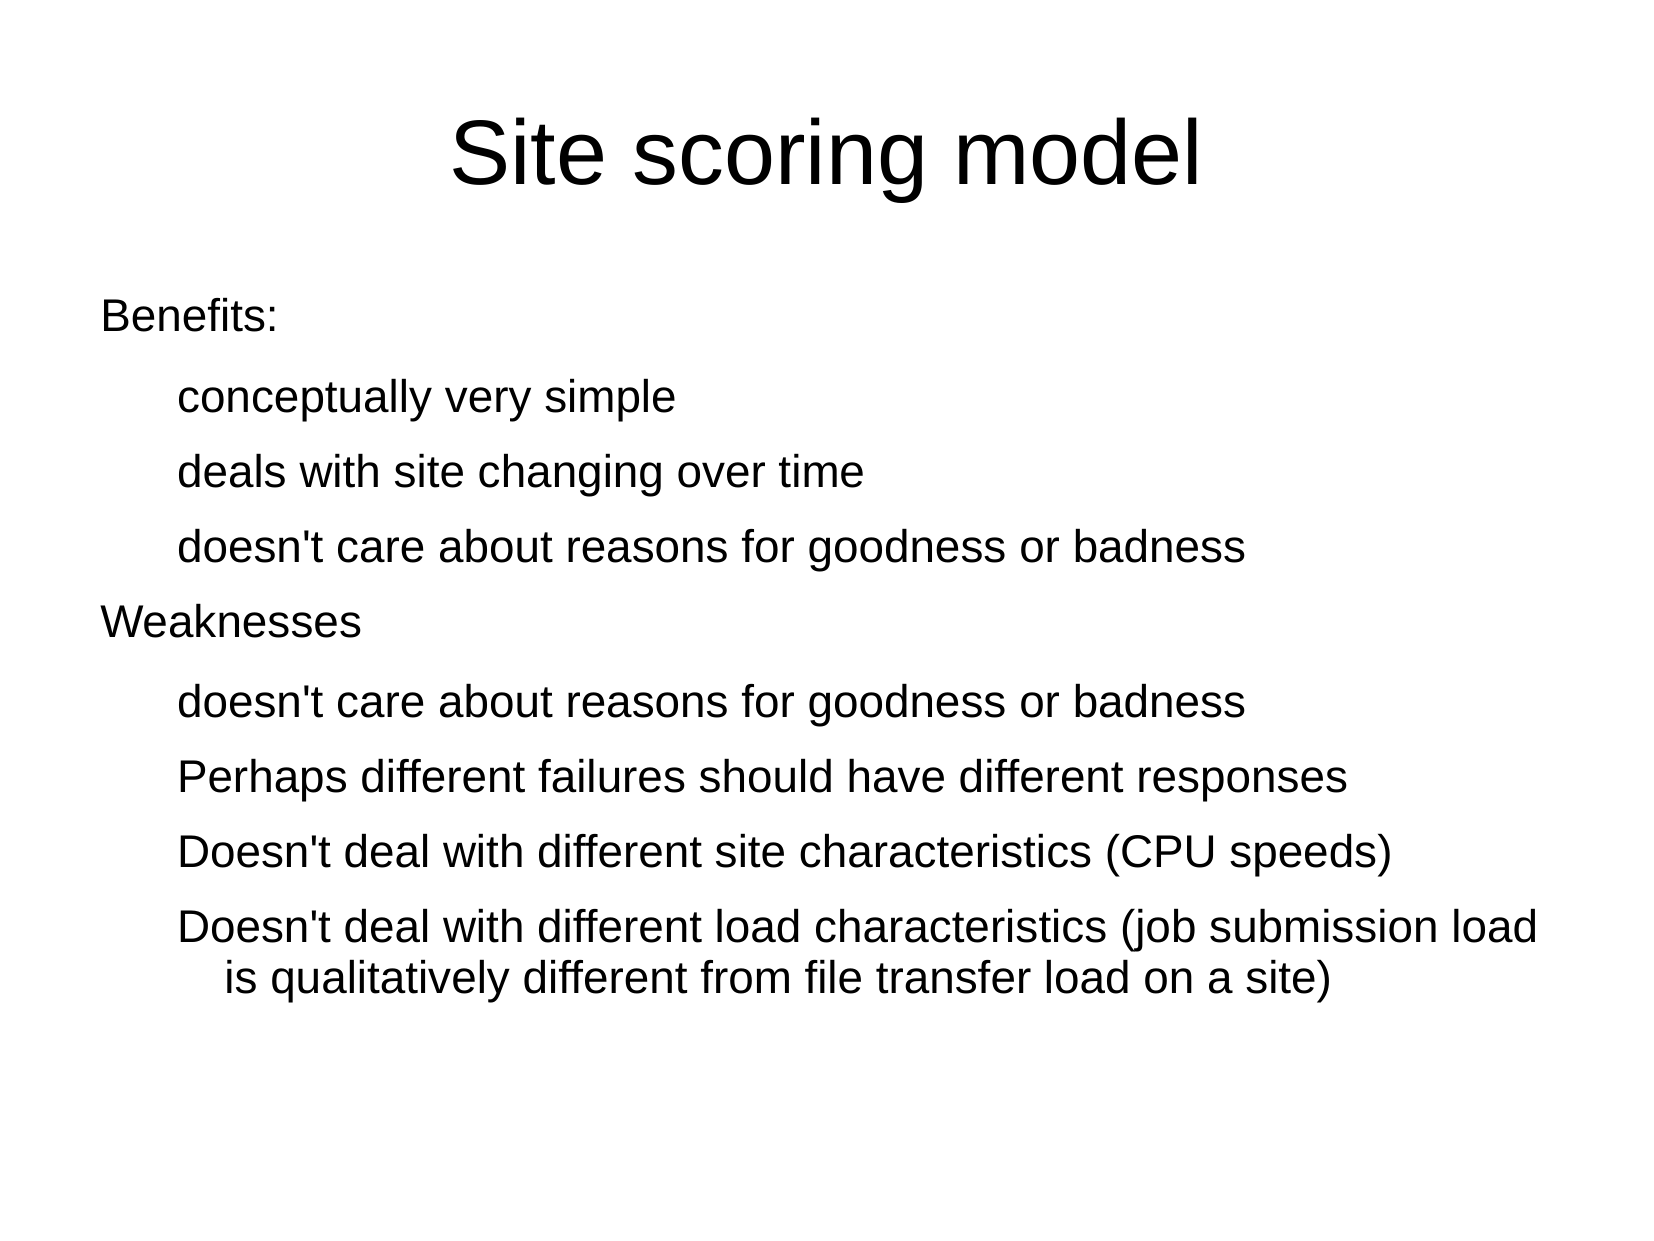

# Site scoring model
Benefits:
conceptually very simple
deals with site changing over time
doesn't care about reasons for goodness or badness
Weaknesses
doesn't care about reasons for goodness or badness
Perhaps different failures should have different responses
Doesn't deal with different site characteristics (CPU speeds)
Doesn't deal with different load characteristics (job submission load is qualitatively different from file transfer load on a site)